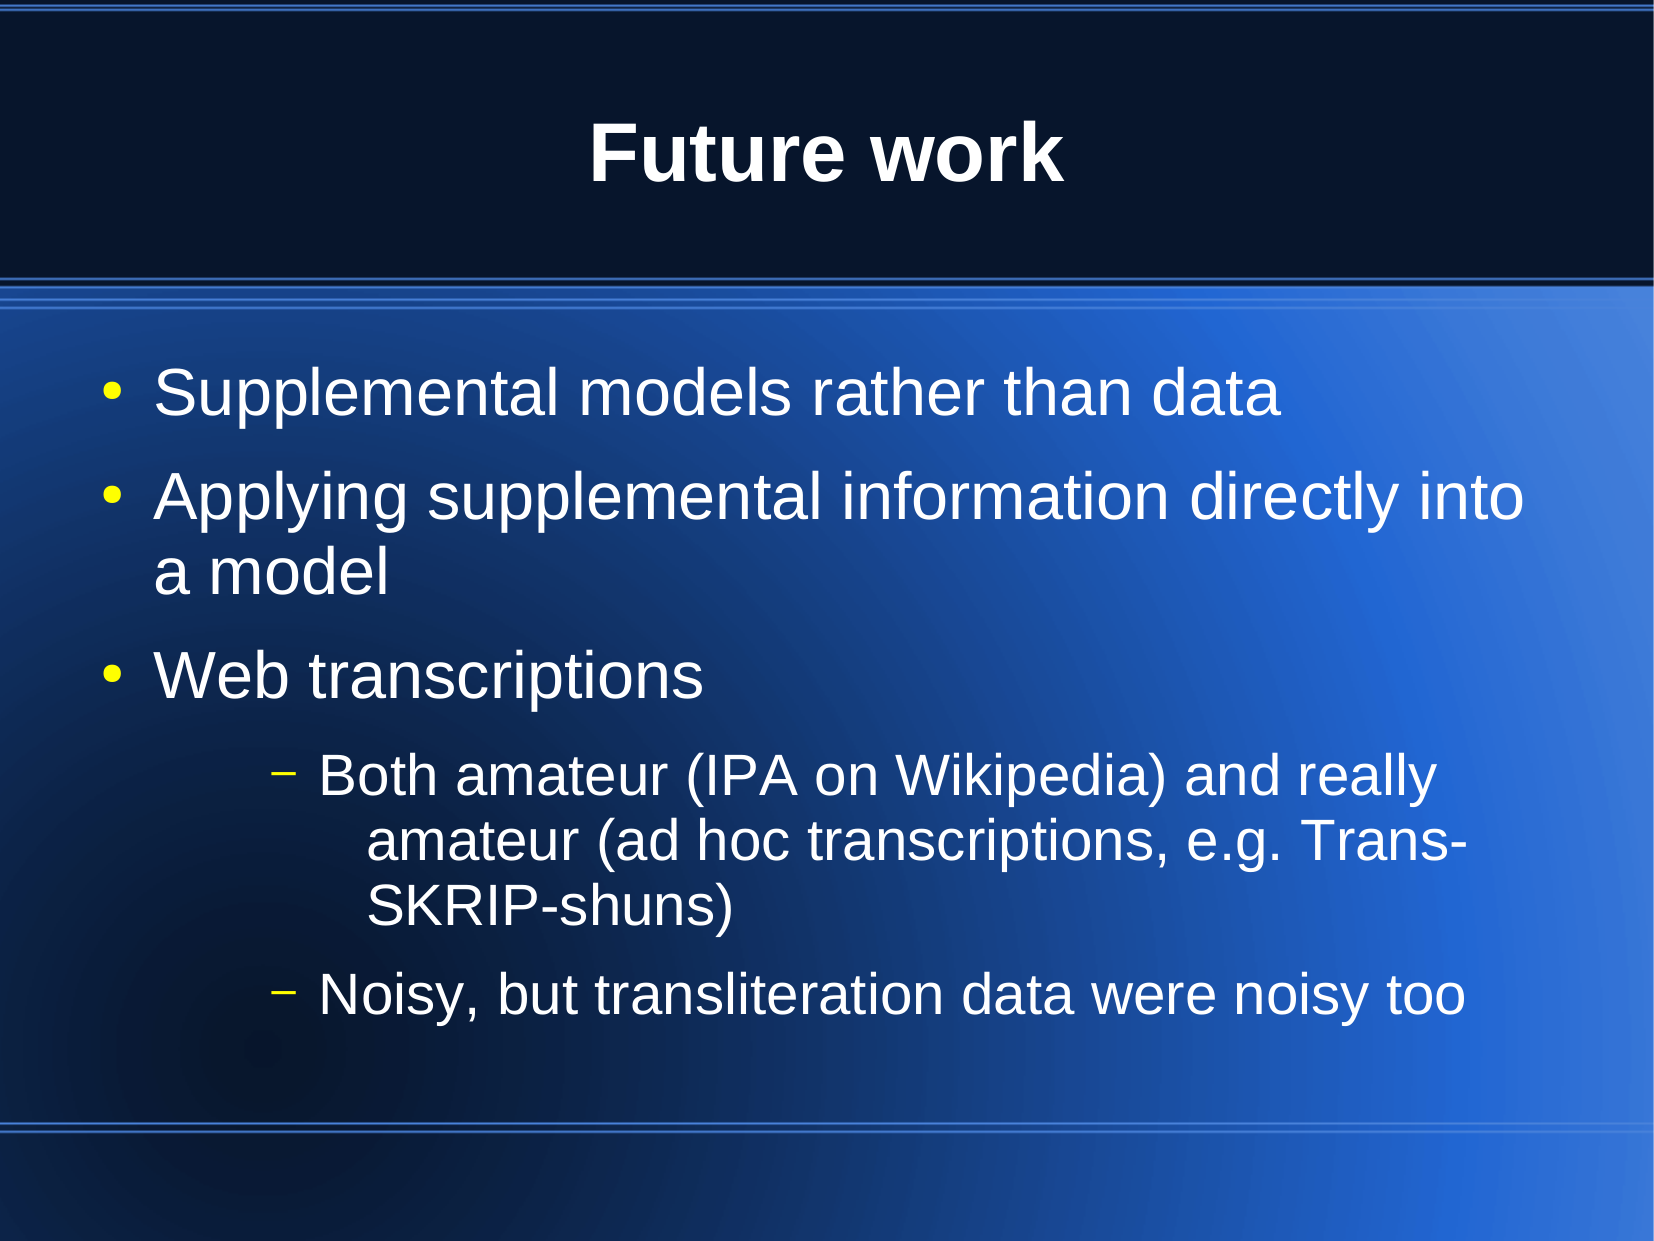

# Future work
Supplemental models rather than data
Applying supplemental information directly into a model
Web transcriptions
Both amateur (IPA on Wikipedia) and really amateur (ad hoc transcriptions, e.g. Trans-SKRIP-shuns)
Noisy, but transliteration data were noisy too